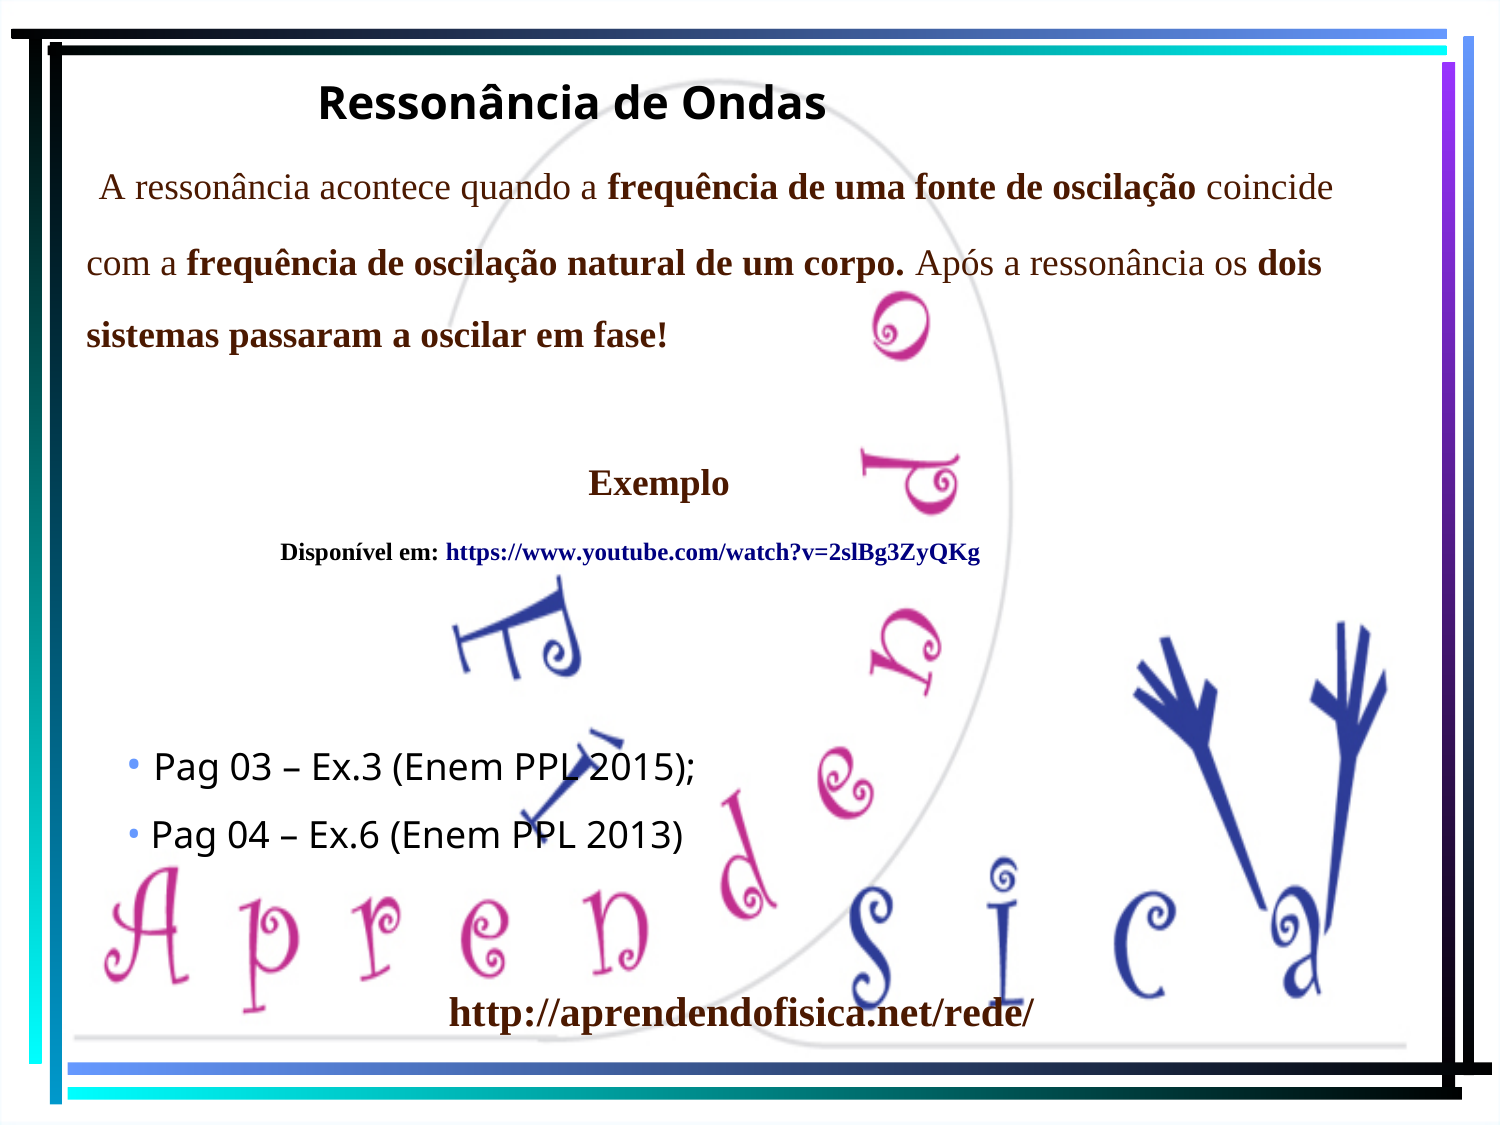

# Ressonância de Ondas
 A ressonância acontece quando a frequência de uma fonte de oscilação coincide
com a frequência de oscilação natural de um corpo. Após a ressonância os dois
sistemas passaram a oscilar em fase!
 Exemplo
Disponível em: https://www.youtube.com/watch?v=2slBg3ZyQKg
 Pag 03 – Ex.3 (Enem PPL 2015);
 Pag 04 – Ex.6 (Enem PPL 2013)
 http://aprendendofisica.net/rede/